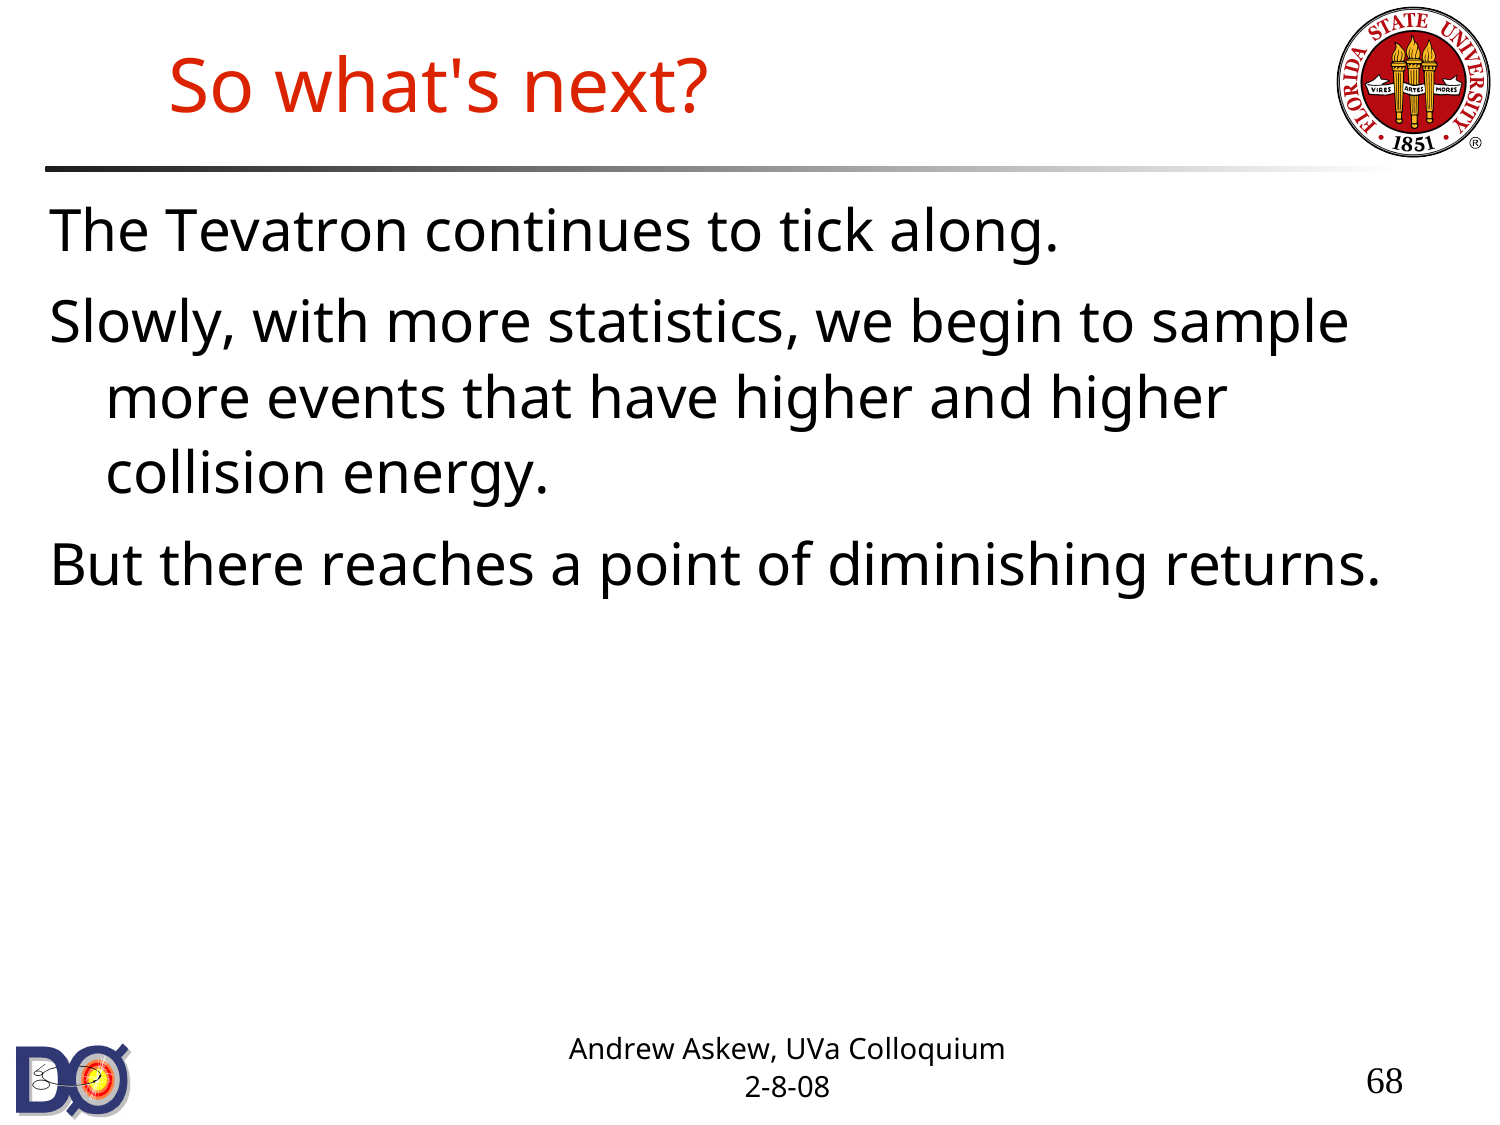

# So what's next?
The Tevatron continues to tick along.
Slowly, with more statistics, we begin to sample more events that have higher and higher collision energy.
But there reaches a point of diminishing returns.